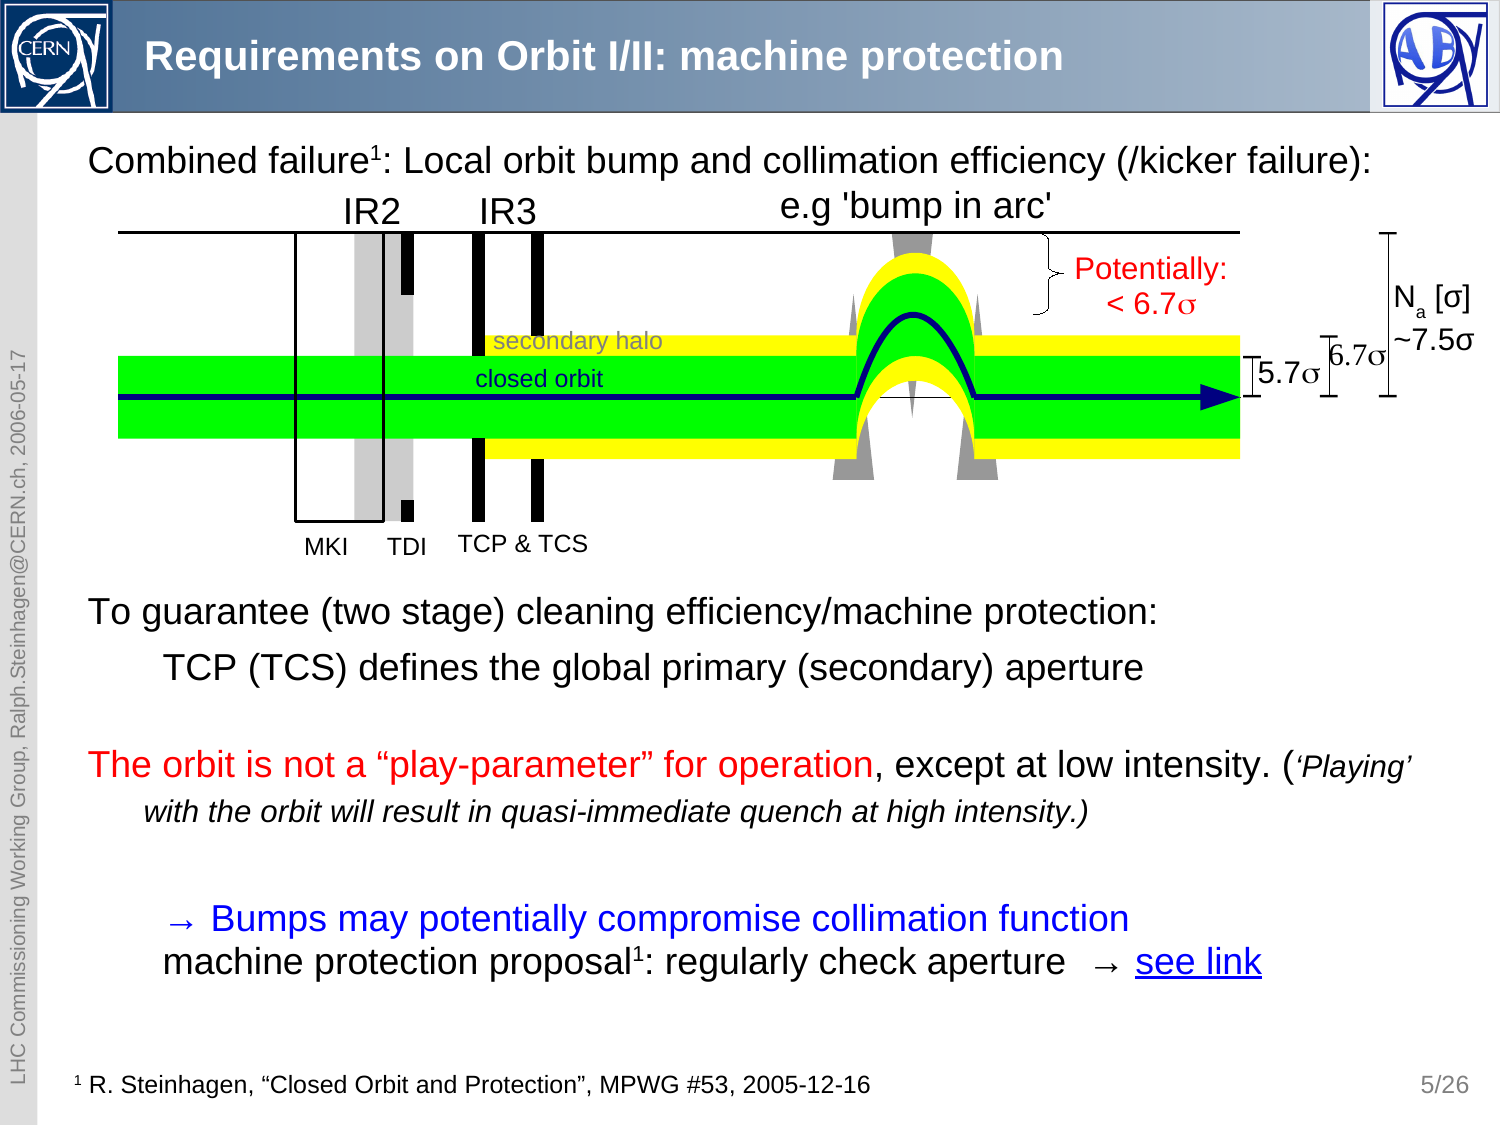

# Requirements on Orbit I/II: machine protection
Combined failure1: Local orbit bump and collimation efficiency (/kicker failure):
To guarantee (two stage) cleaning efficiency/machine protection:
TCP (TCS) defines the global primary (secondary) aperture
The orbit is not a “play-parameter” for operation, except at low intensity. (‘Playing’ with the orbit will result in quasi-immediate quench at high intensity.)
→ Bumps may potentially compromise collimation function
machine protection proposal1: regularly check aperture → see link
e.g 'bump in arc'
IR2
IR3
Potentially:
< 6.7s
Na [σ]
~7.5σ
secondary halo
6.7s
5.7s
closed orbit
TCP & TCS
MKI
TDI
1 R. Steinhagen, “Closed Orbit and Protection”, MPWG #53, 2005-12-16